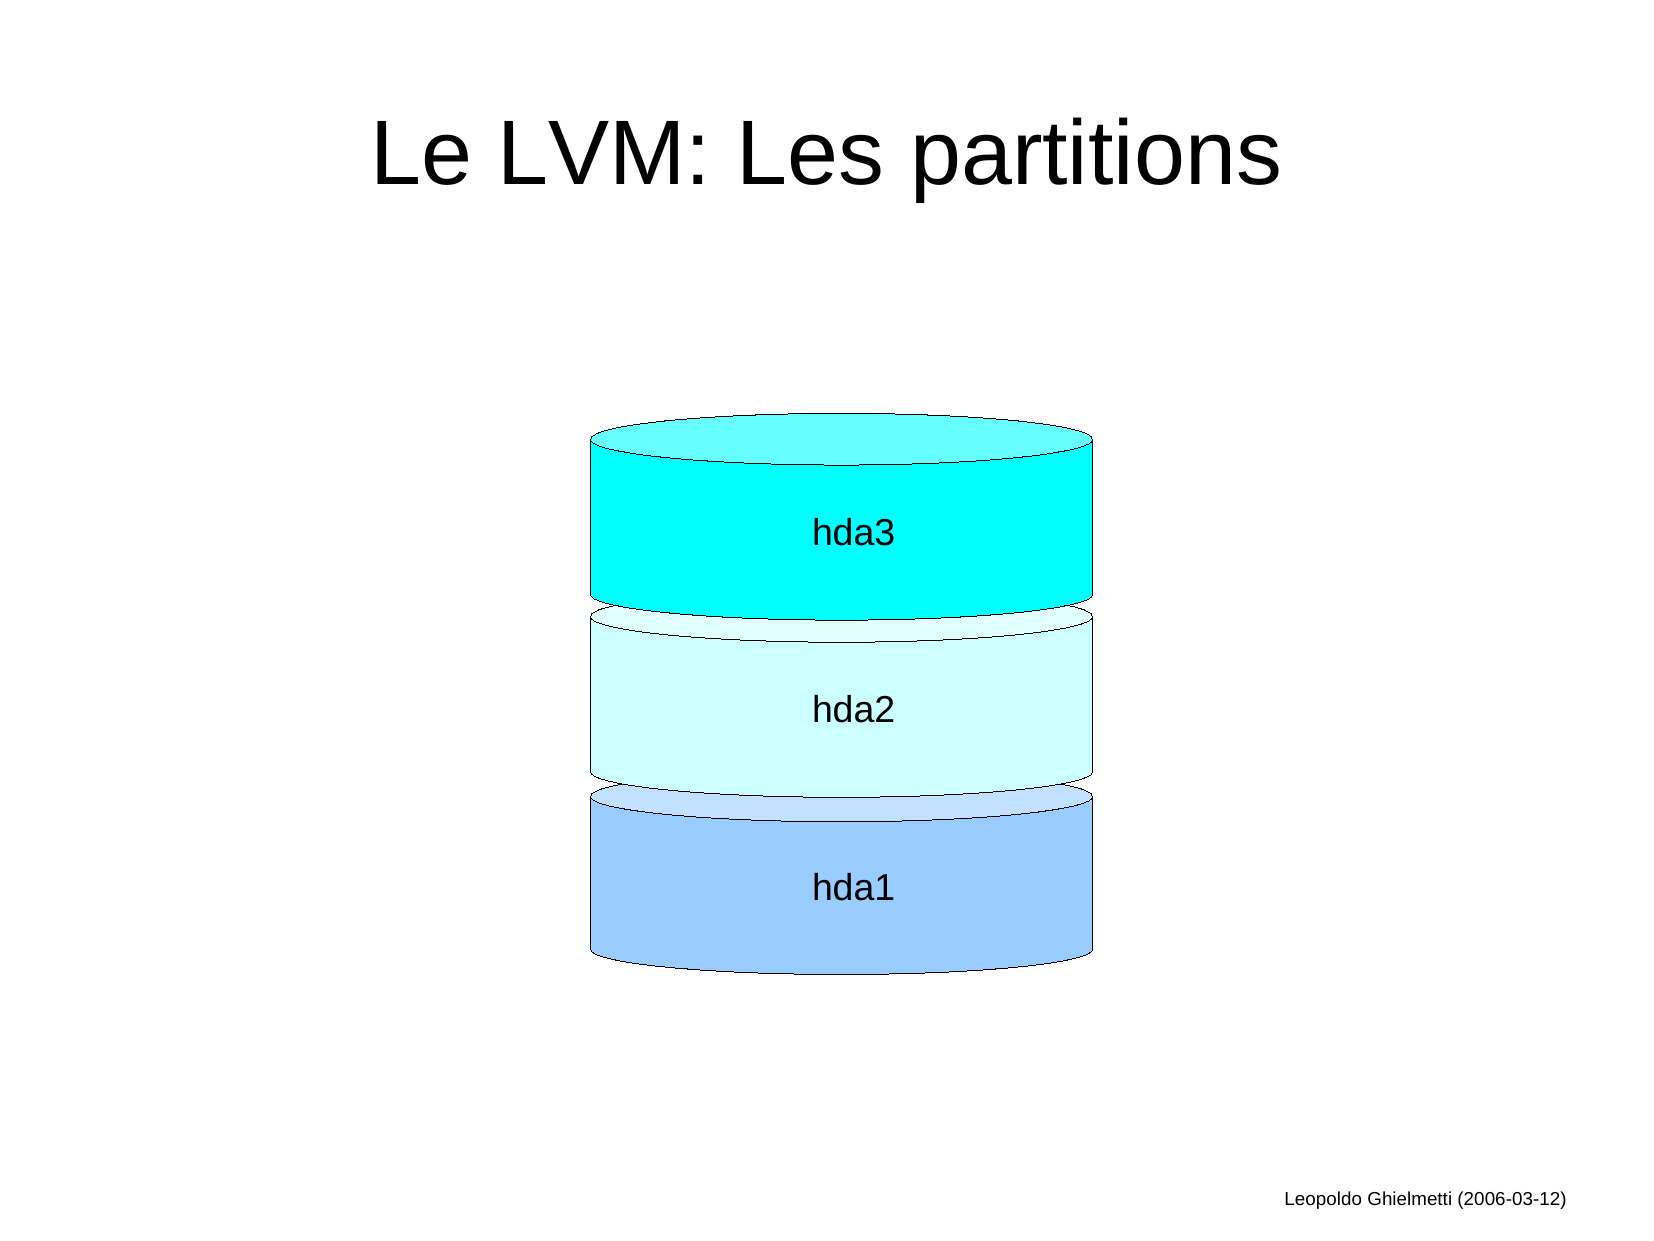

# Le LVM: Les partitions
hda3
hda2
hda1
Leopoldo Ghielmetti (2006-03-12)